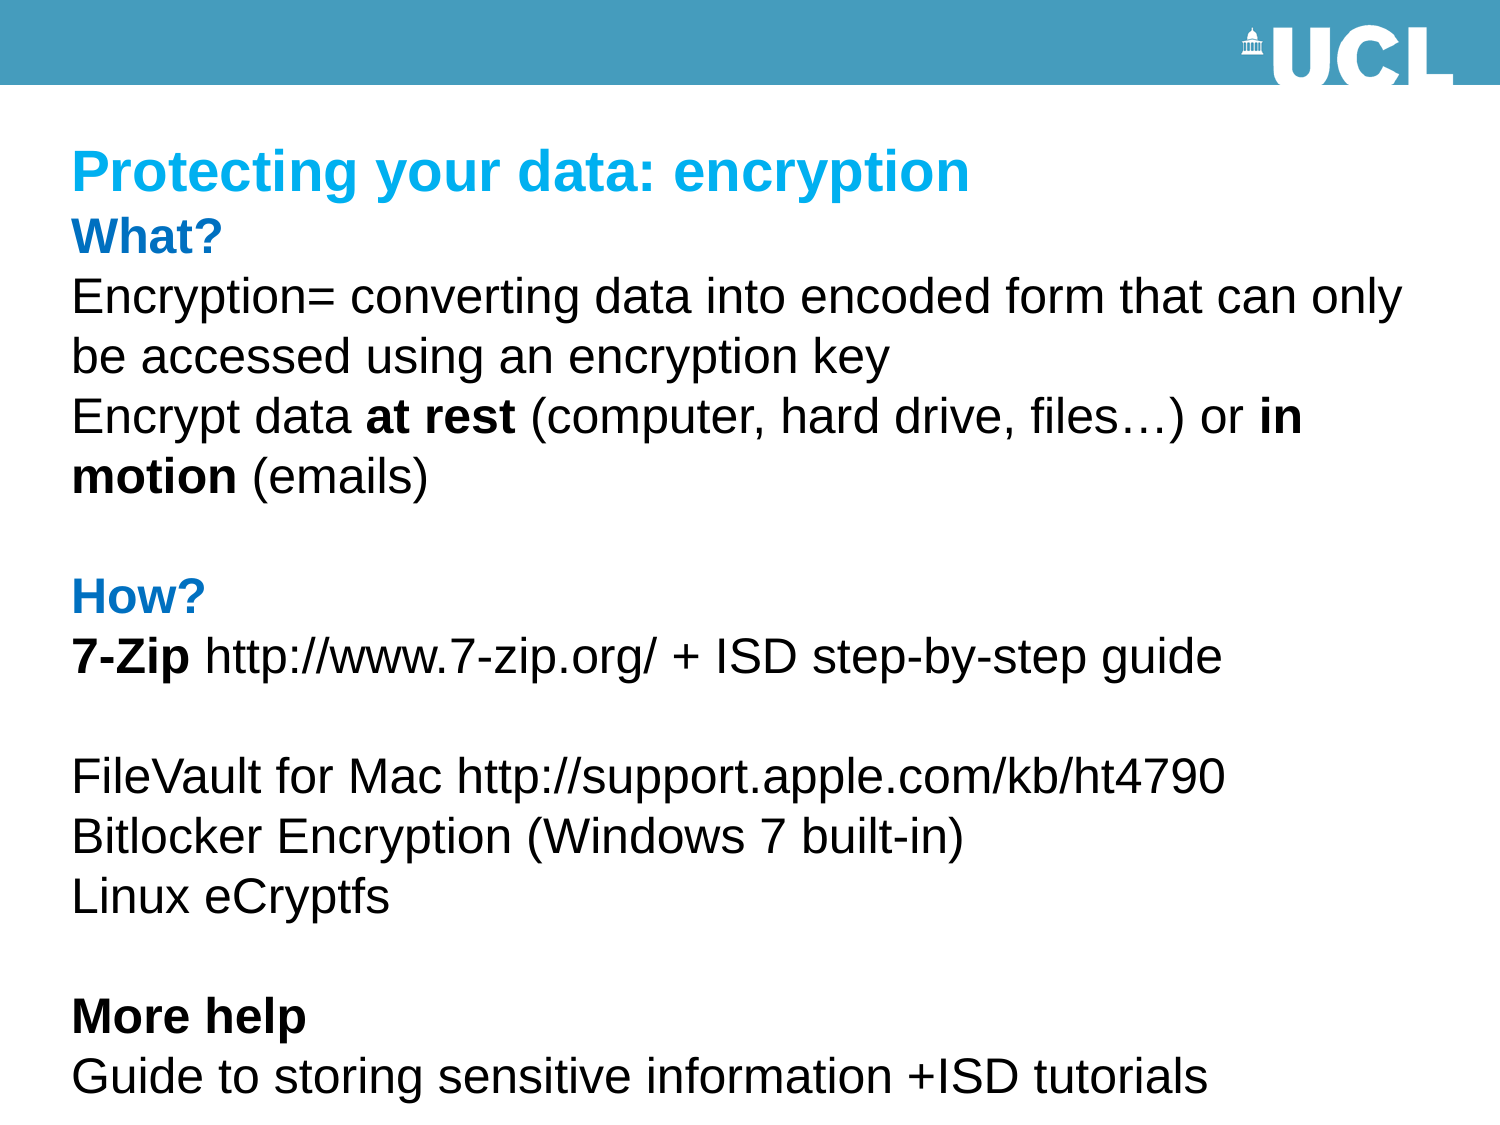

Protecting your data: encryption
What?
Encryption= converting data into encoded form that can only be accessed using an encryption key
Encrypt data at rest (computer, hard drive, files…) or in motion (emails)
How?
7-Zip http://www.7-zip.org/ + ISD step-by-step guide
FileVault for Mac http://support.apple.com/kb/ht4790
Bitlocker Encryption (Windows 7 built-in)
Linux eCryptfs
More help
Guide to storing sensitive information +ISD tutorials